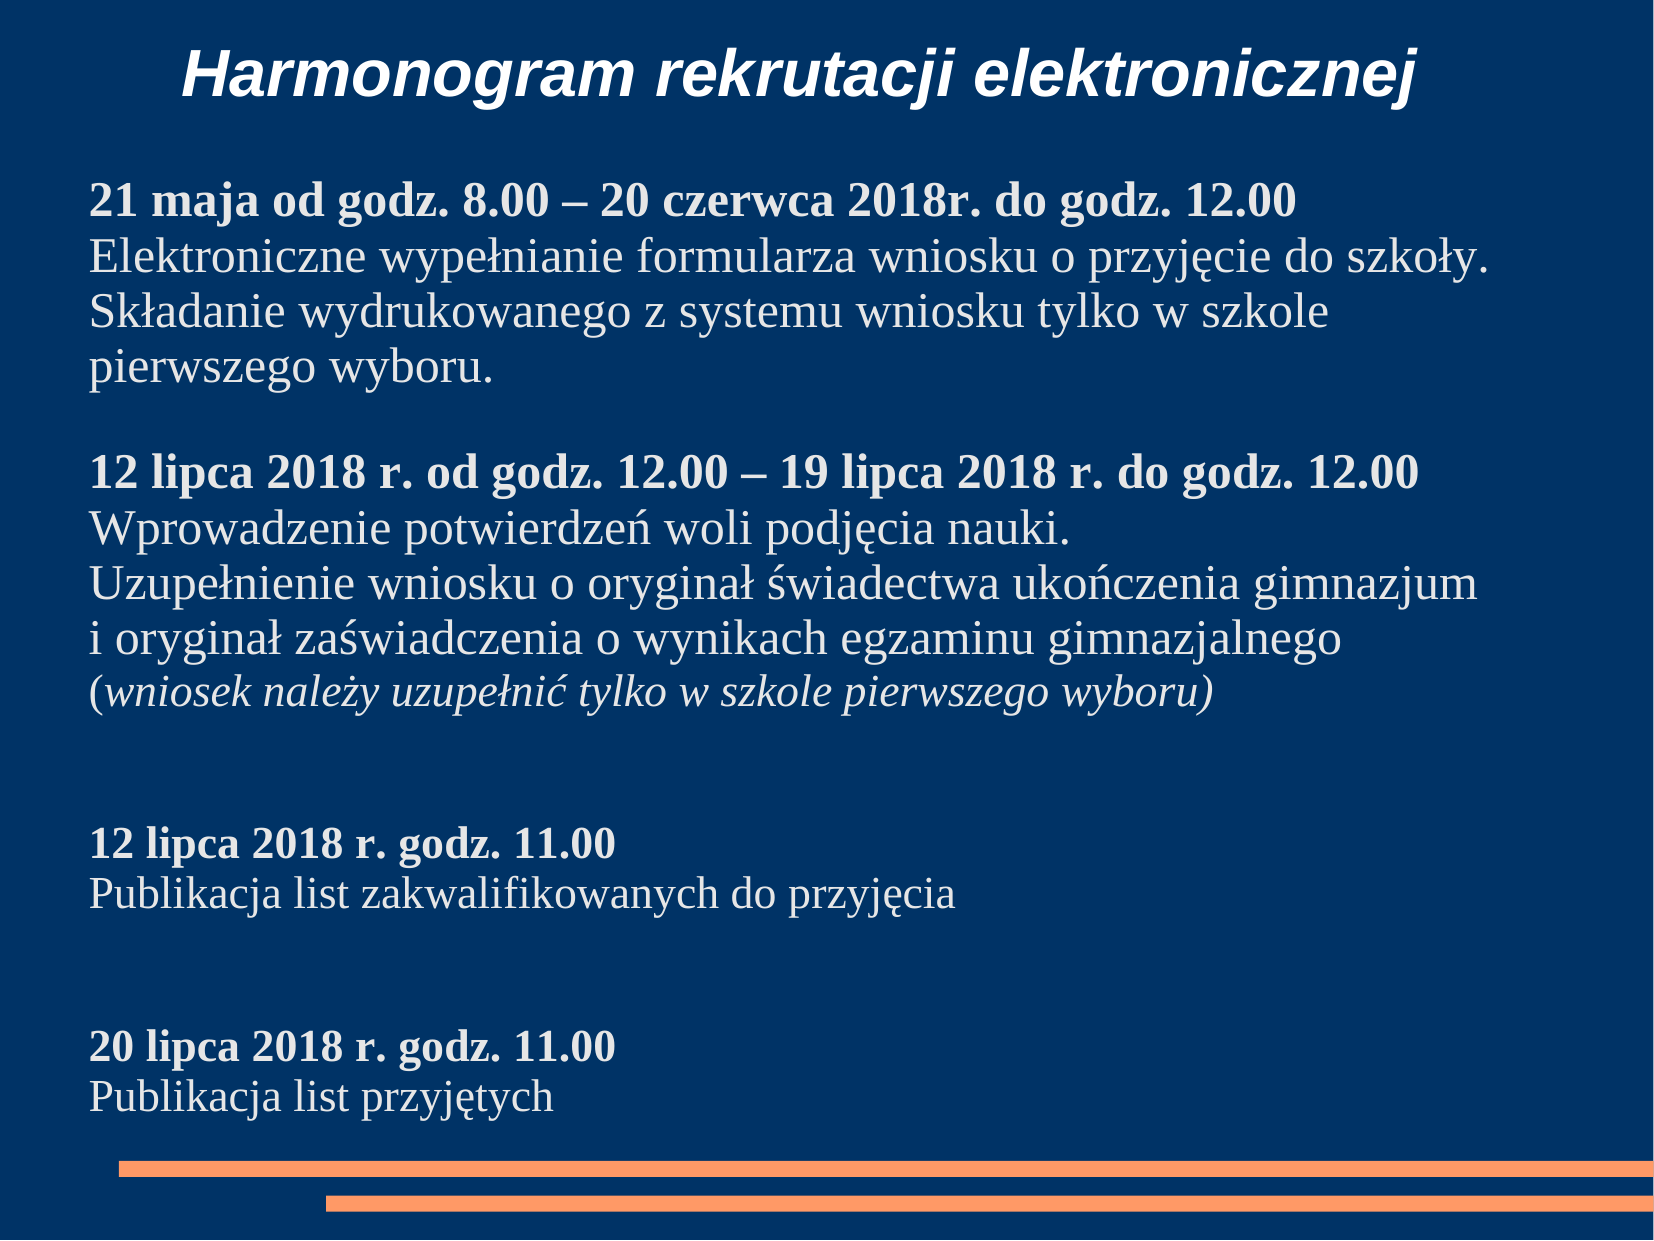

# Harmonogram rekrutacji elektronicznej
21 maja od godz. 8.00 – 20 czerwca 2018r. do godz. 12.00
Elektroniczne wypełnianie formularza wniosku o przyjęcie do szkoły. Składanie wydrukowanego z systemu wniosku tylko w szkole pierwszego wyboru.
12 lipca 2018 r. od godz. 12.00 – 19 lipca 2018 r. do godz. 12.00
Wprowadzenie potwierdzeń woli podjęcia nauki.
Uzupełnienie wniosku o oryginał świadectwa ukończenia gimnazjum
i oryginał zaświadczenia o wynikach egzaminu gimnazjalnego
(wniosek należy uzupełnić tylko w szkole pierwszego wyboru)
12 lipca 2018 r. godz. 11.00
Publikacja list zakwalifikowanych do przyjęcia
20 lipca 2018 r. godz. 11.00
Publikacja list przyjętych